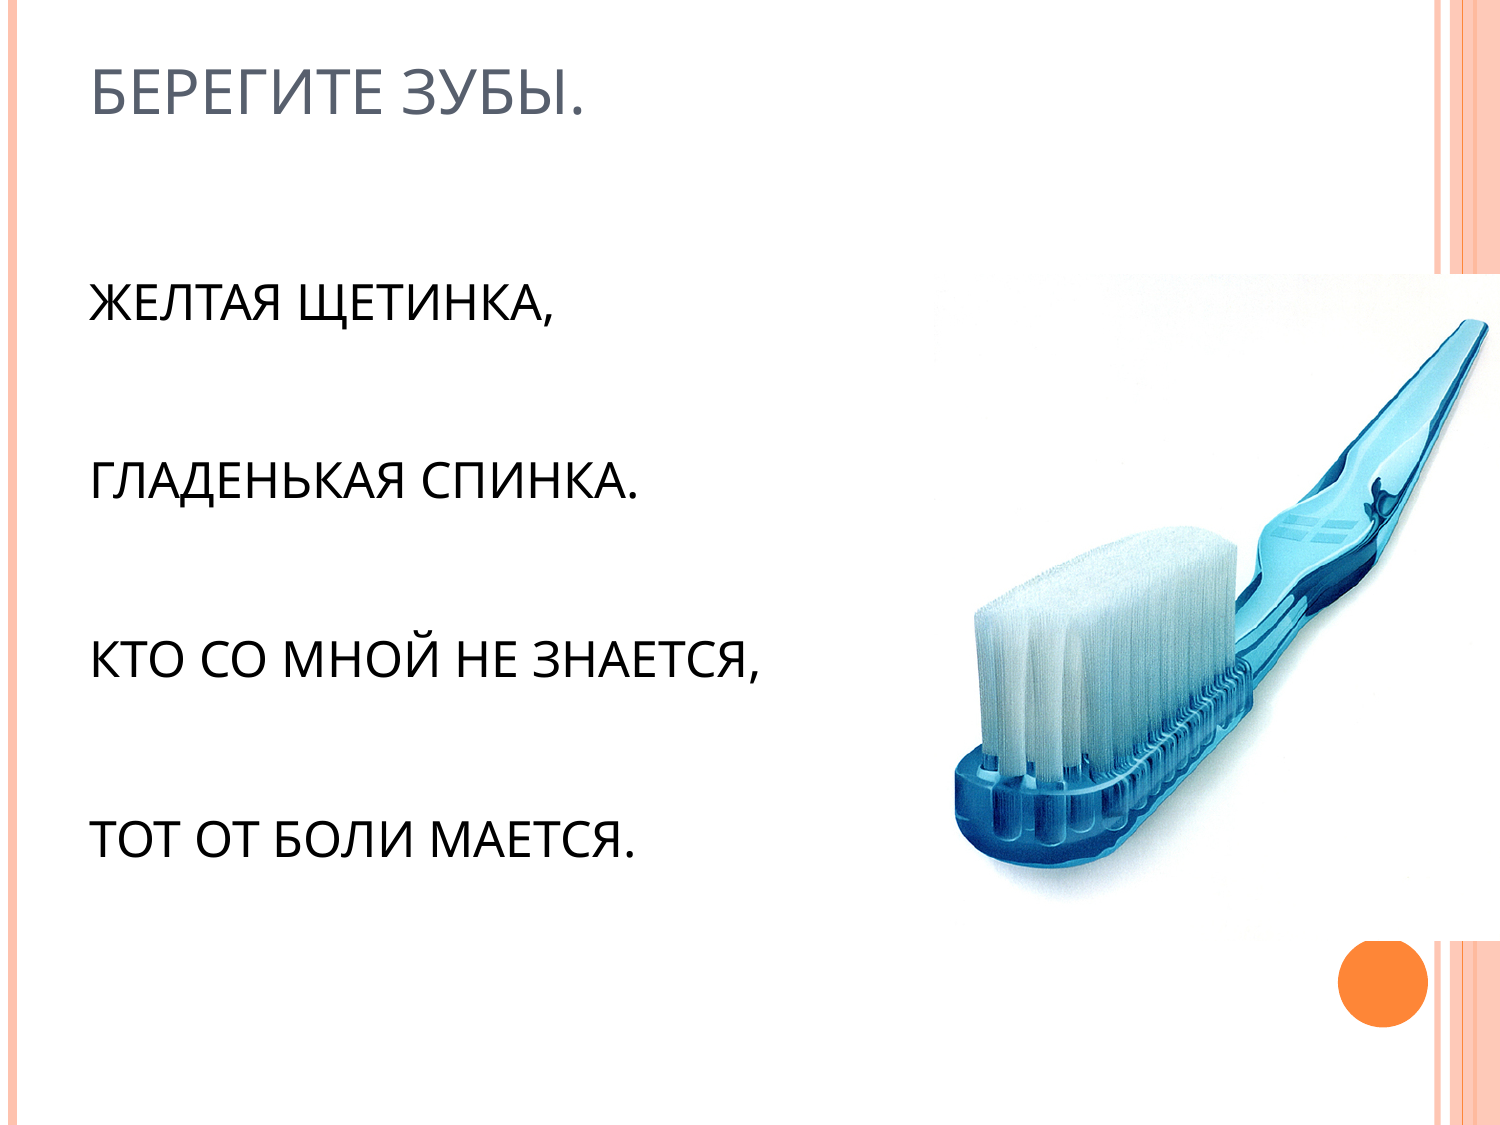

# БЕРЕГИТЕ ЗУБЫ.
ЖЕЛТАЯ ЩЕТИНКА,
ГЛАДЕНЬКАЯ СПИНКА.
КТО СО МНОЙ НЕ ЗНАЕТСЯ,
ТОТ ОТ БОЛИ МАЕТСЯ.